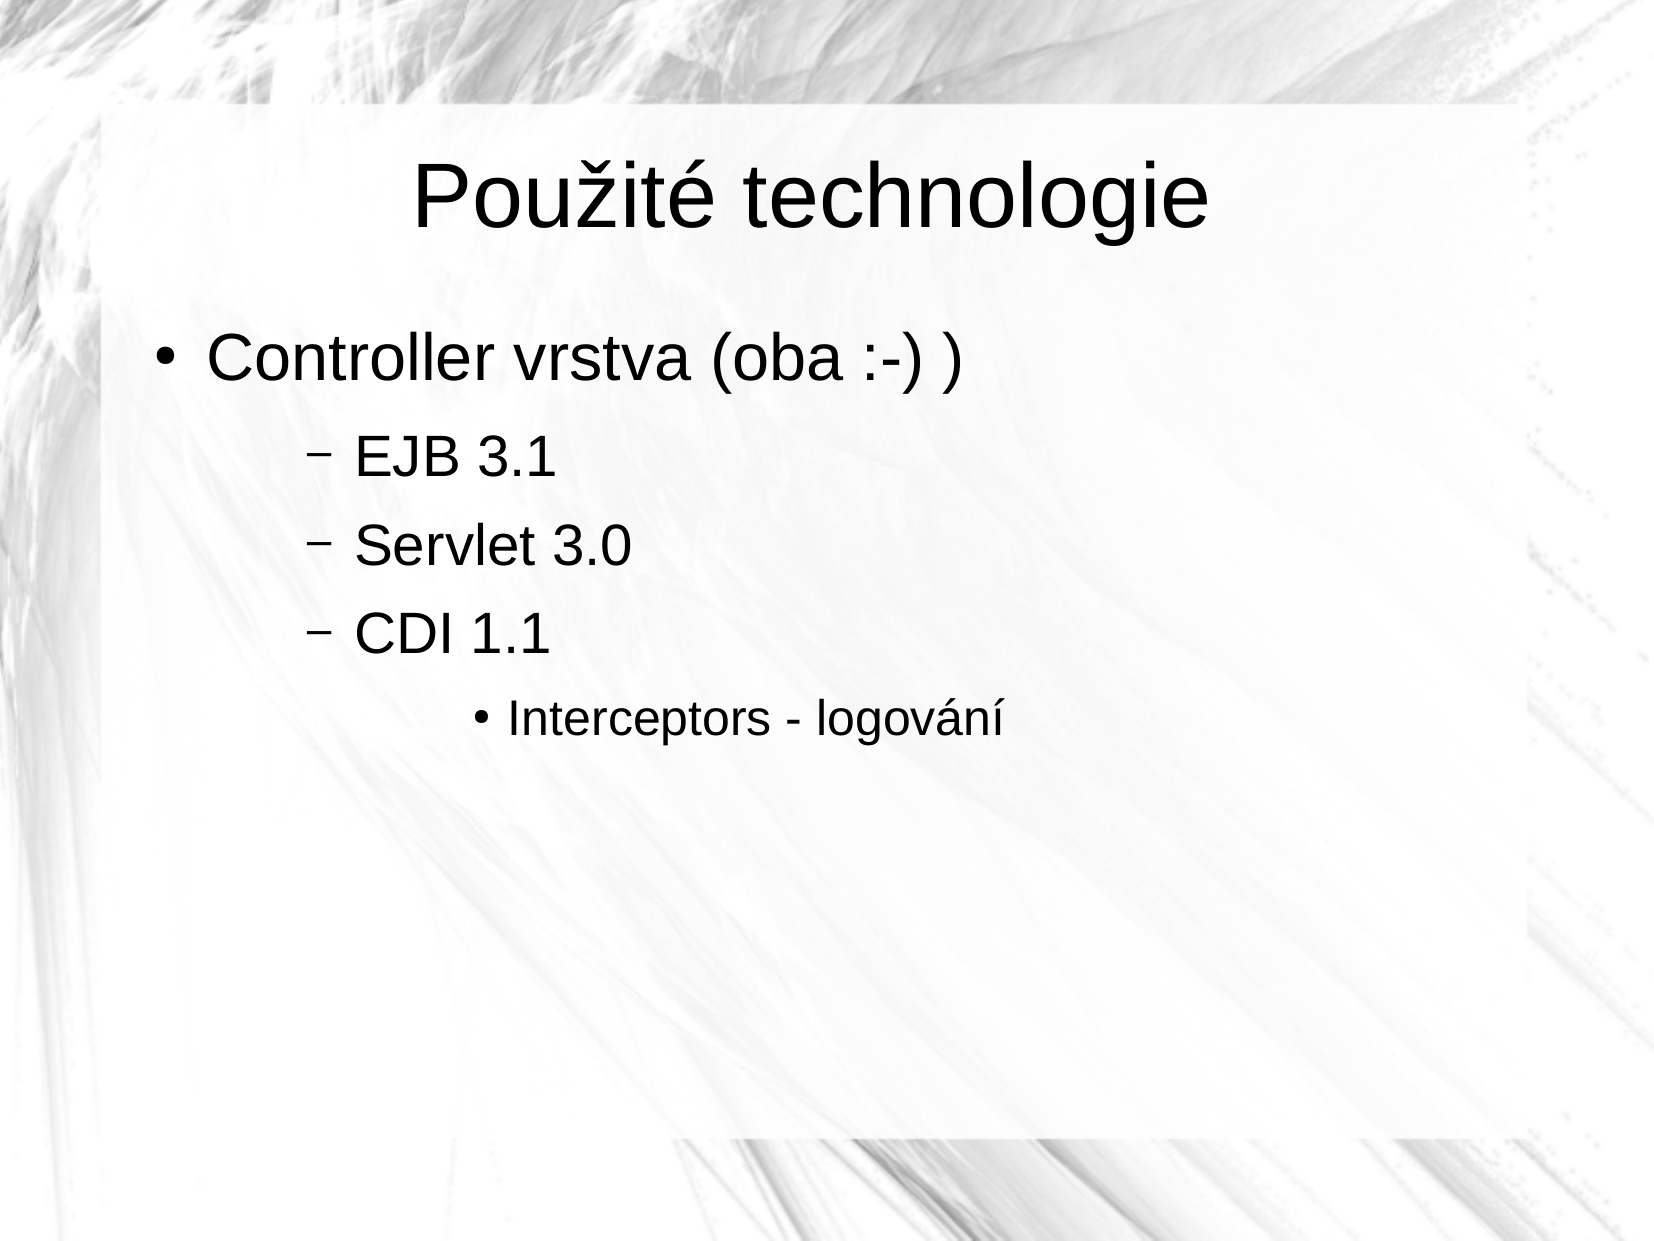

# Použité technologie
Controller vrstva (oba :-) )
EJB 3.1
Servlet 3.0
CDI 1.1
Interceptors - logování